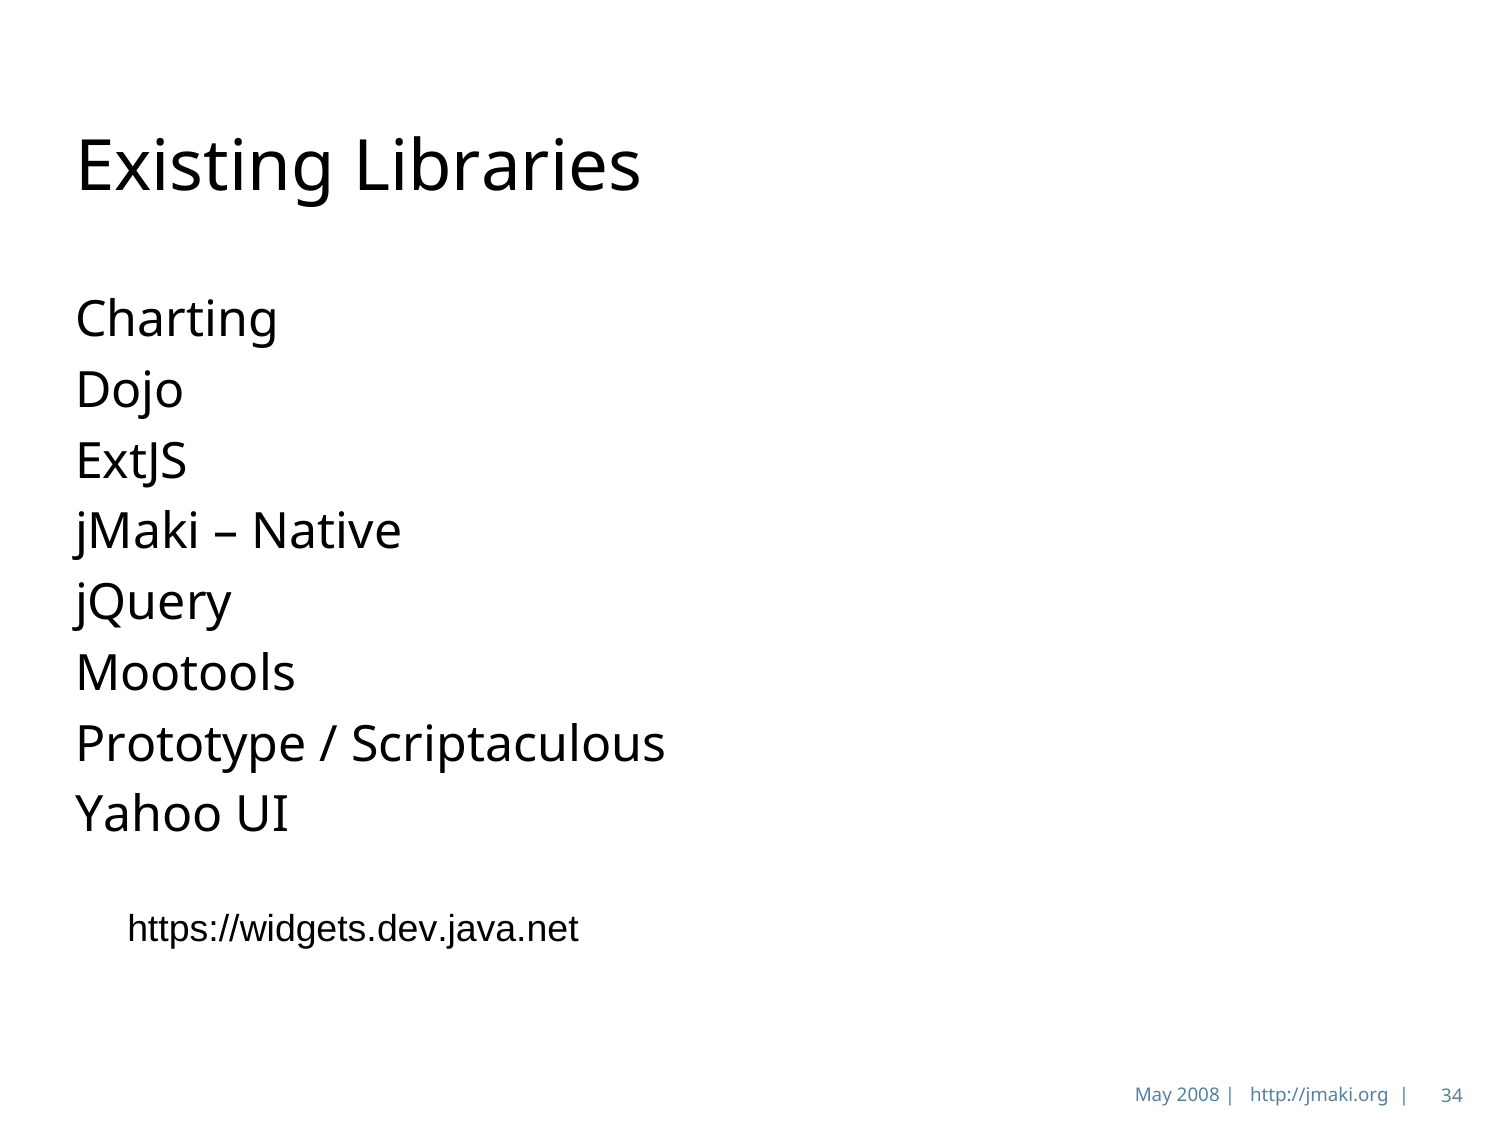

# Existing Libraries
Charting
Dojo
ExtJS
jMaki – Native
jQuery
Mootools
Prototype / Scriptaculous
Yahoo UI
https://widgets.dev.java.net